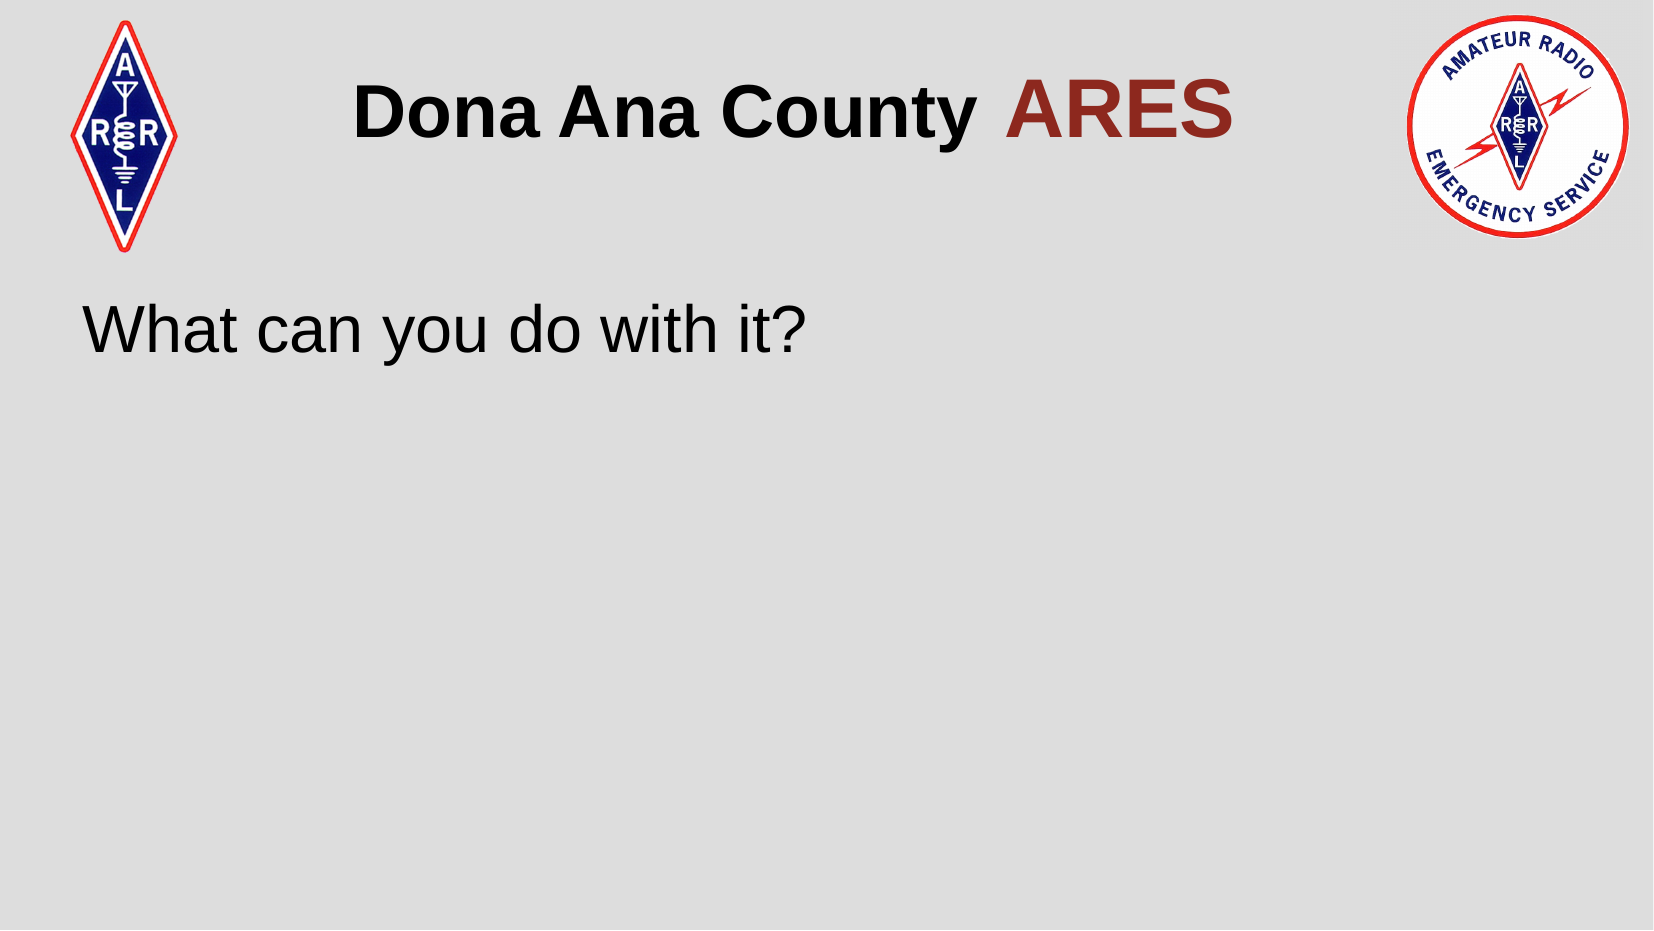

# Dona Ana County ARES
What can you do with it?